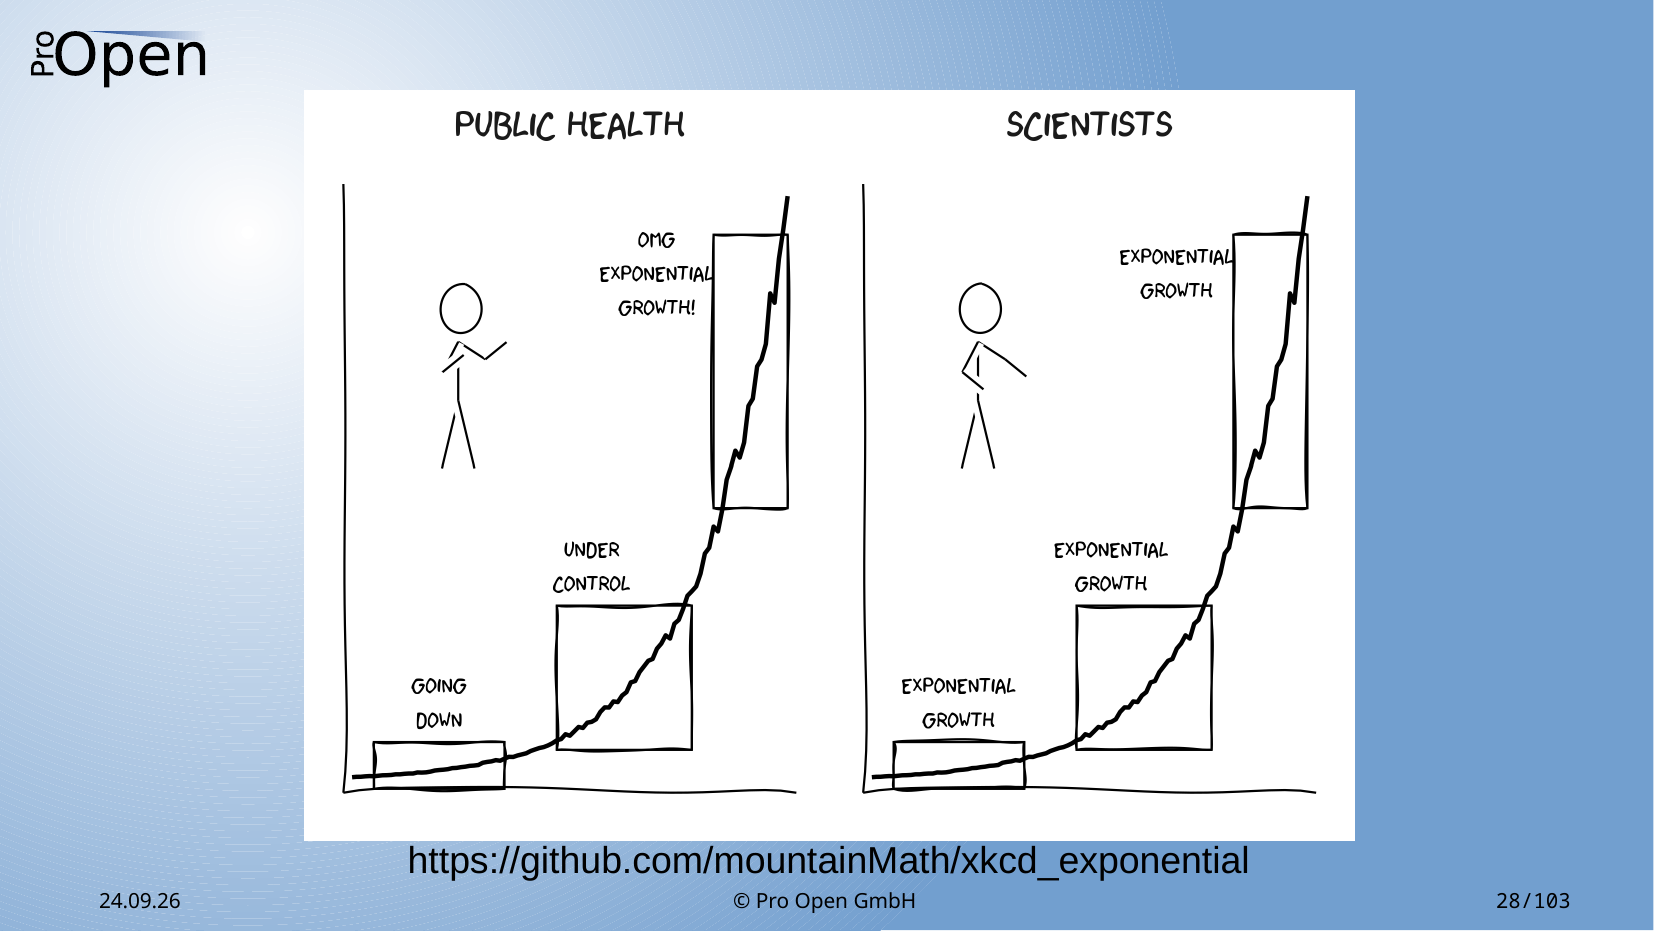

# The response times
https://github.com/mountainMath/xkcd_exponential
© Pro Open GmbH
28